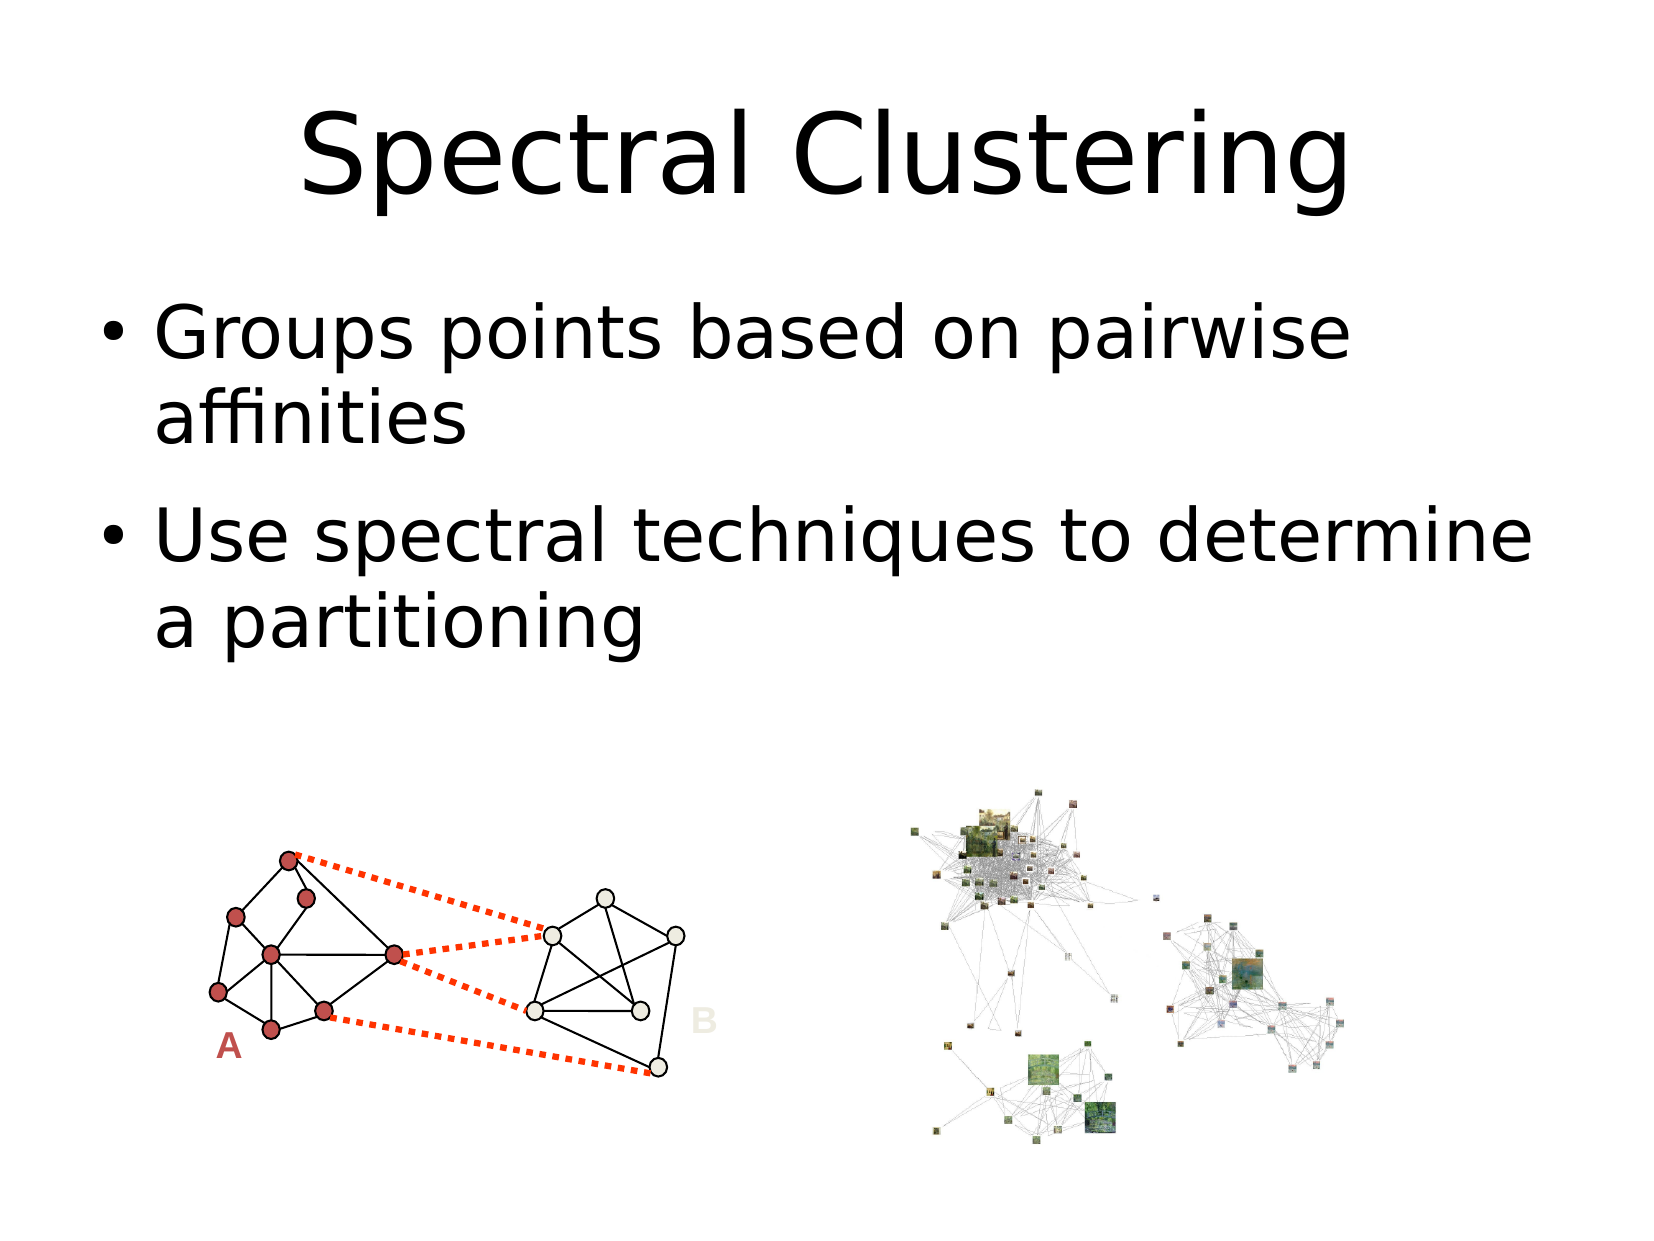

# Spectral Clustering
Groups points based on pairwise affinities
Use spectral techniques to determine a partitioning
B
A